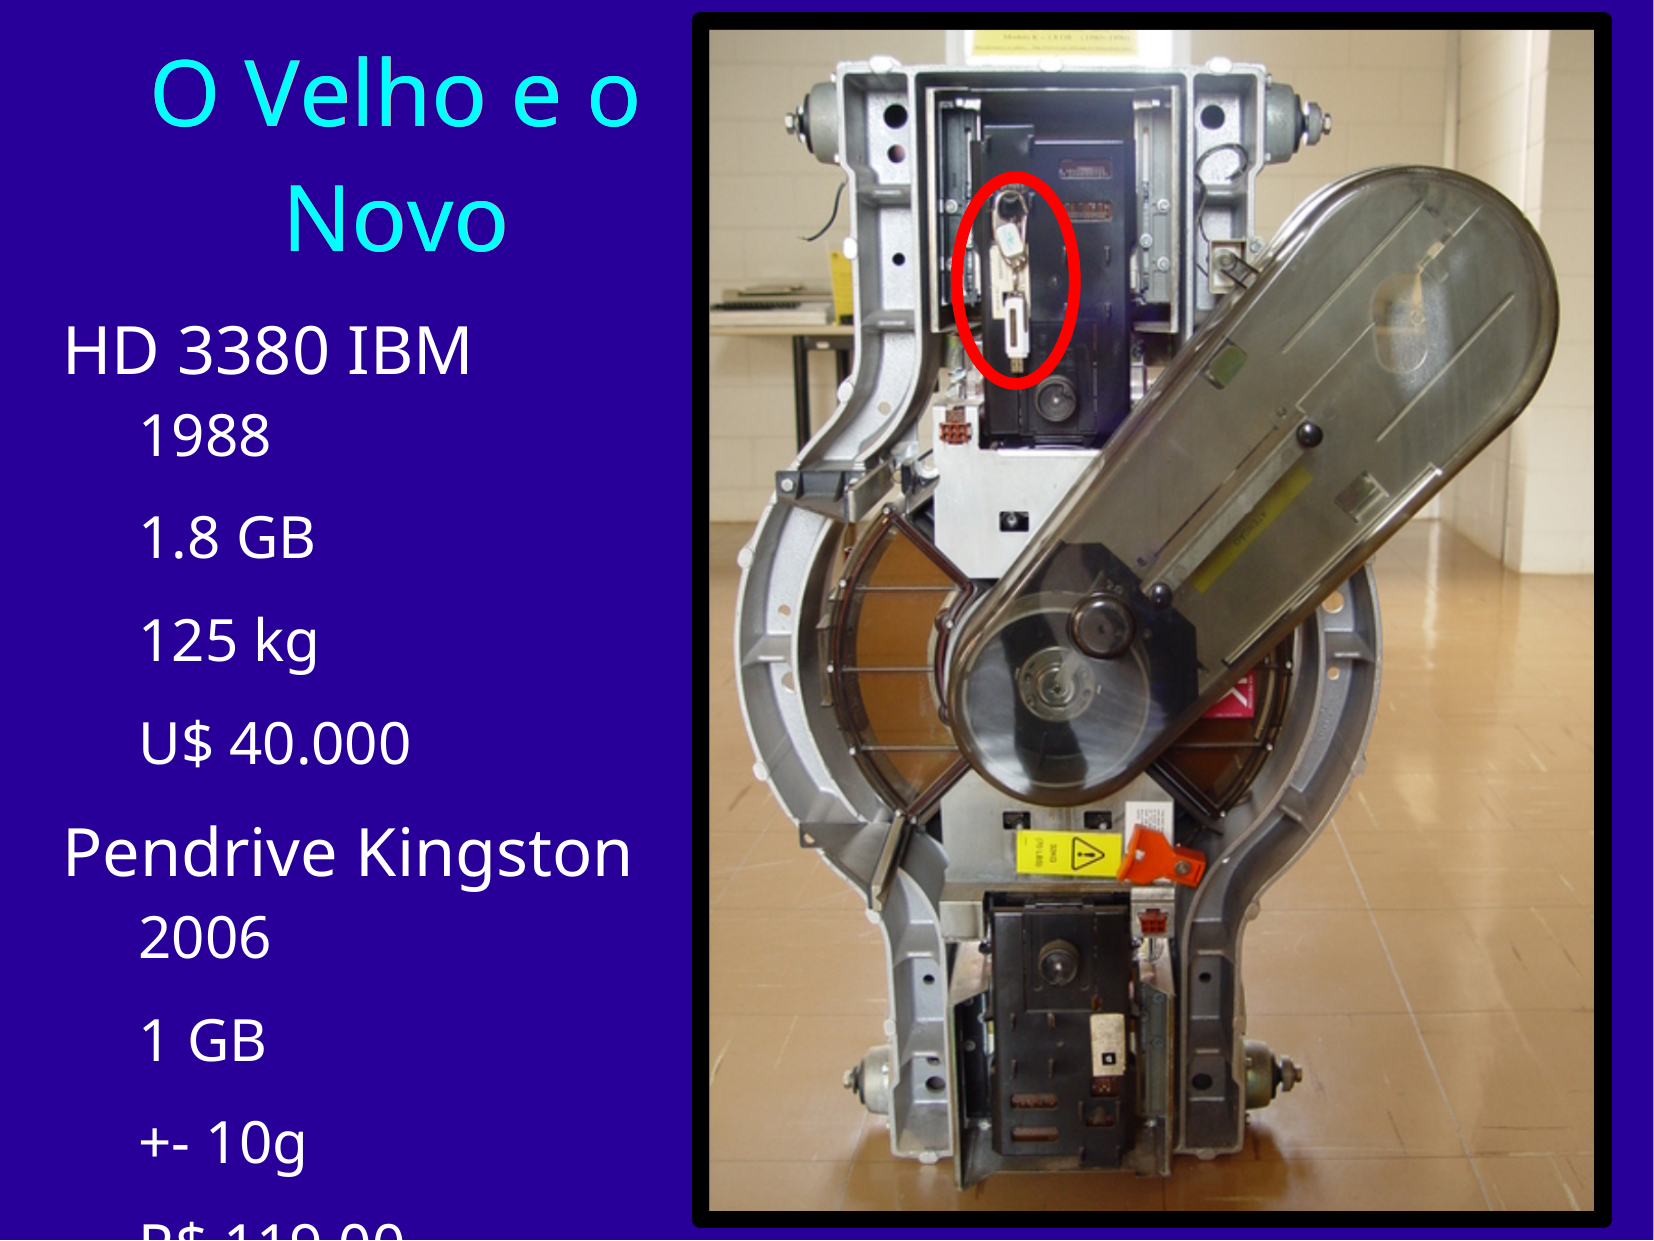

# O Velho e o Novo
HD 3380 IBM
1988
1.8 GB
125 kg
U$ 40.000
Pendrive Kingston
2006
1 GB
+- 10g
R$ 119,00
2